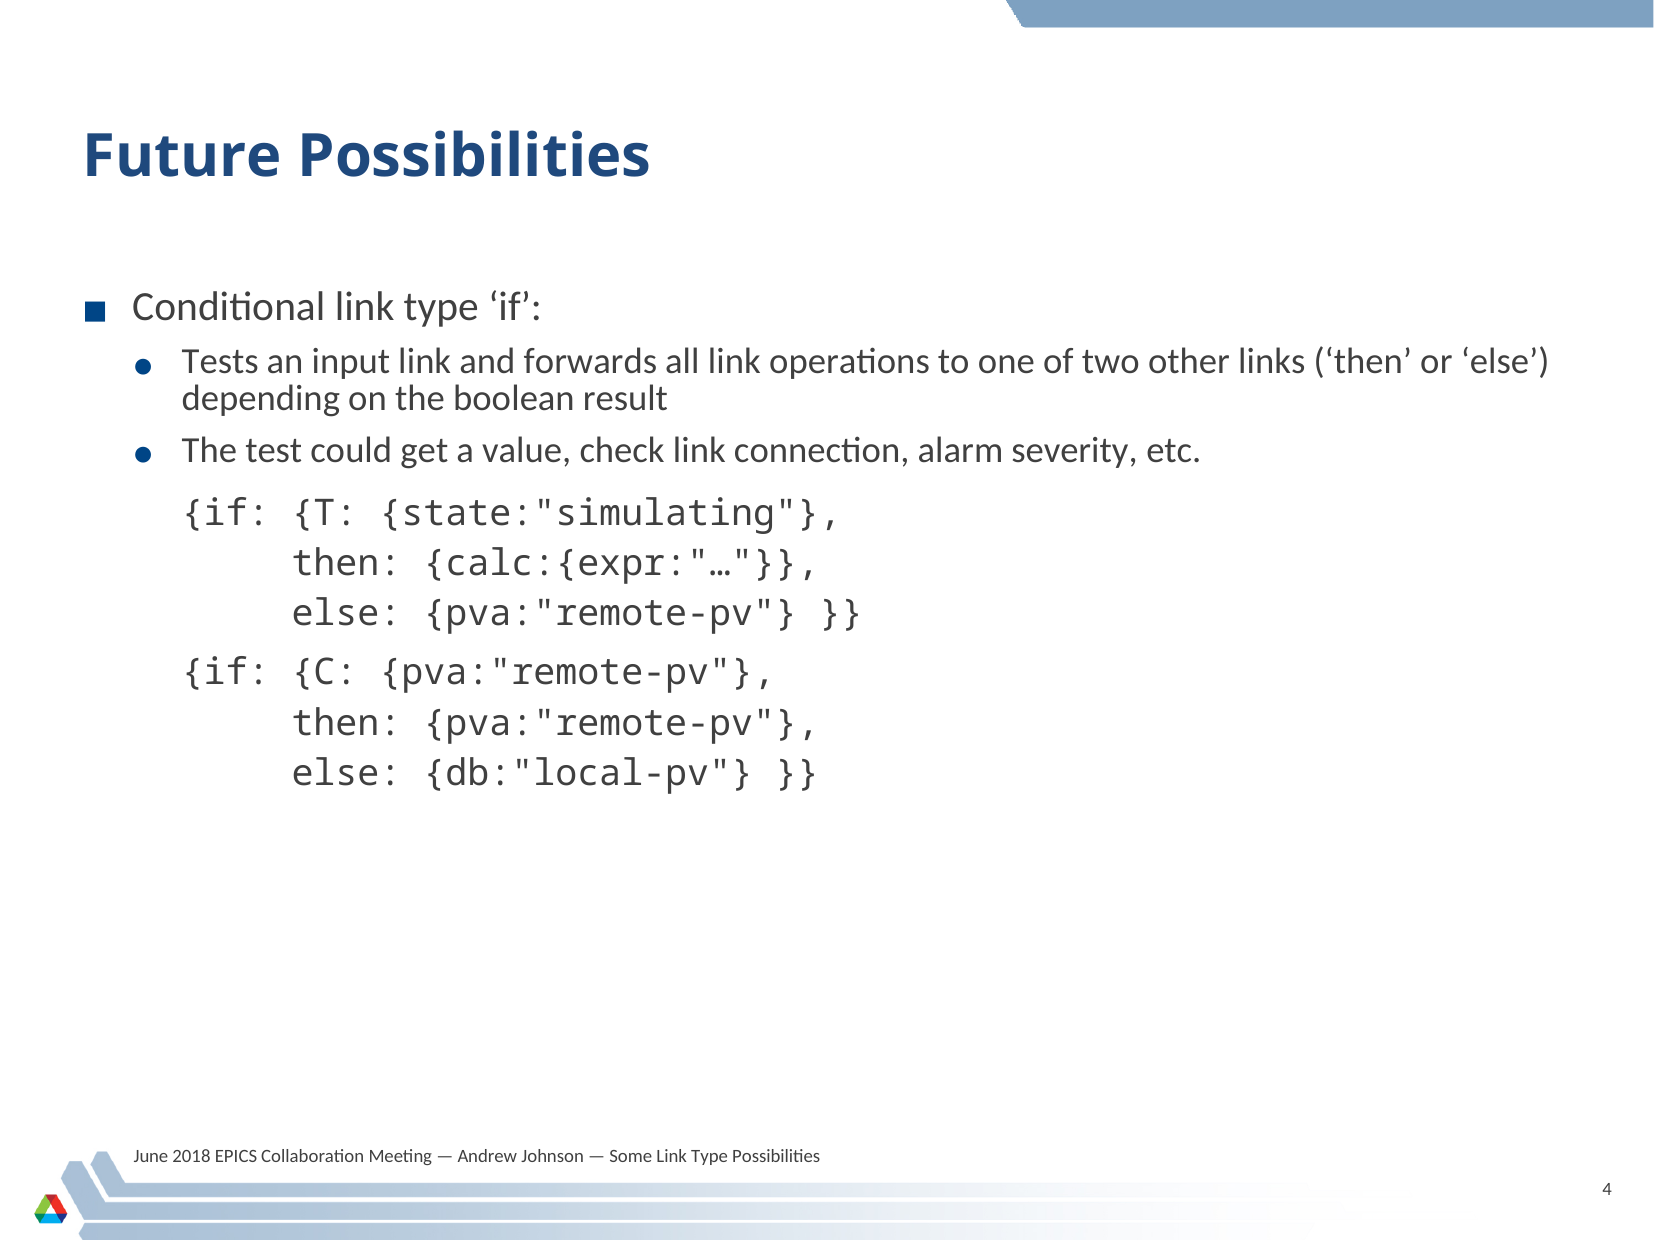

# Future Possibilities
Conditional link type ‘if’:
Tests an input link and forwards all link operations to one of two other links (‘then’ or ‘else’) depending on the boolean result
The test could get a value, check link connection, alarm severity, etc.
{if: {T: {state:"simulating"},
 then: {calc:{expr:"…"}},
 else: {pva:"remote-pv"} }}
{if: {C: {pva:"remote-pv"},
 then: {pva:"remote-pv"},
 else: {db:"local-pv"} }}
June 2018 EPICS Collaboration Meeting — Andrew Johnson — Some Link Type Possibilities
4